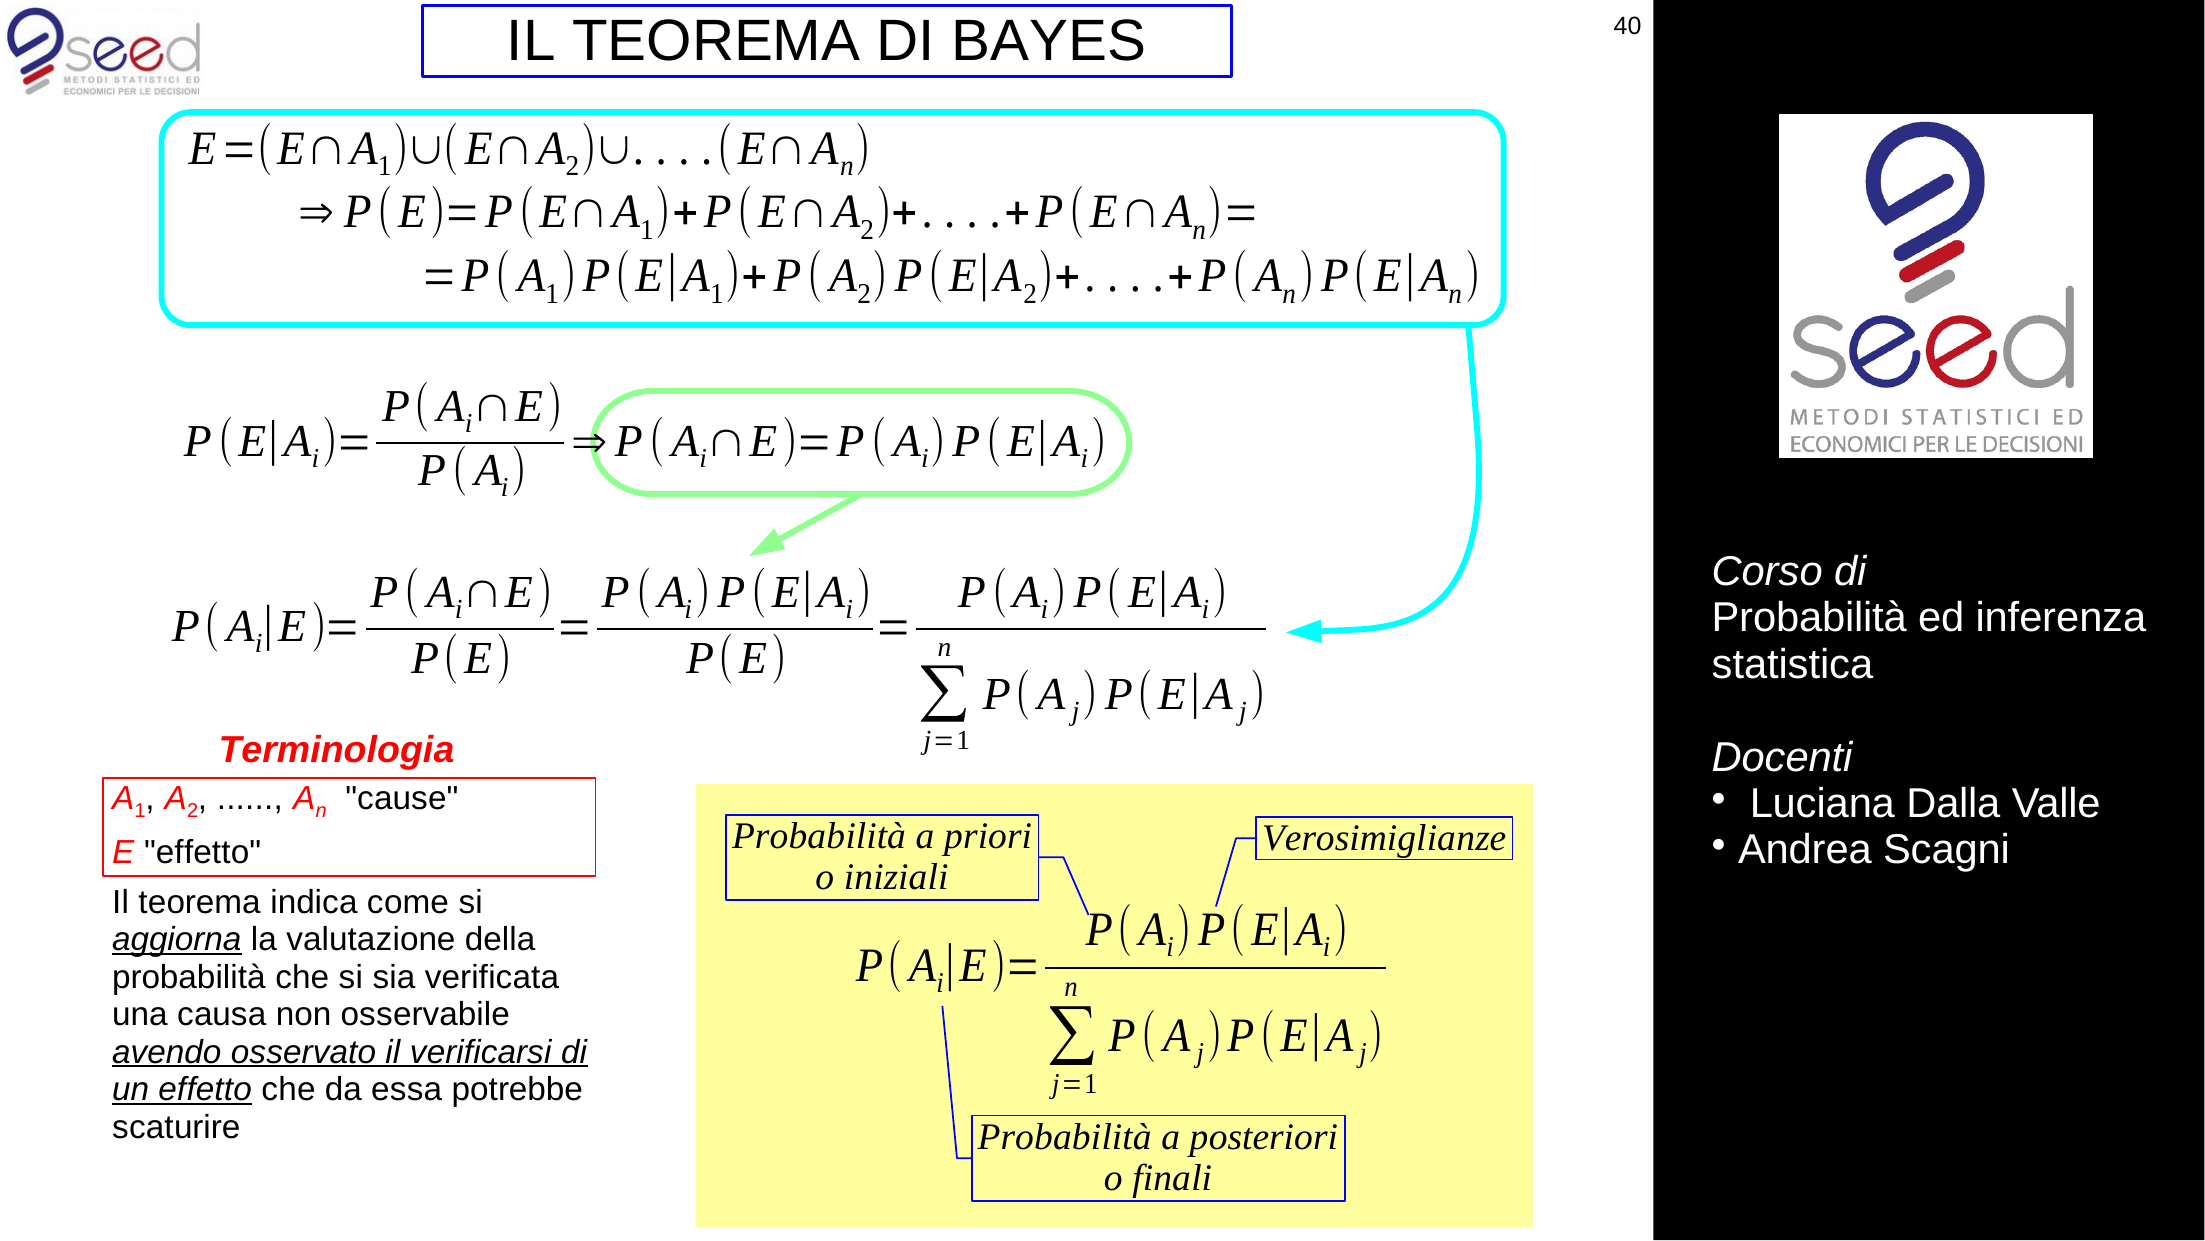

IL TEOREMA DI BAYES
Terminologia
A1, A2, ......, An "cause"
E "effetto"
Il teorema indica come si aggiorna la valutazione della probabilità che si sia verificata una causa non osservabile avendo osservato il verificarsi di un effetto che da essa potrebbe scaturire